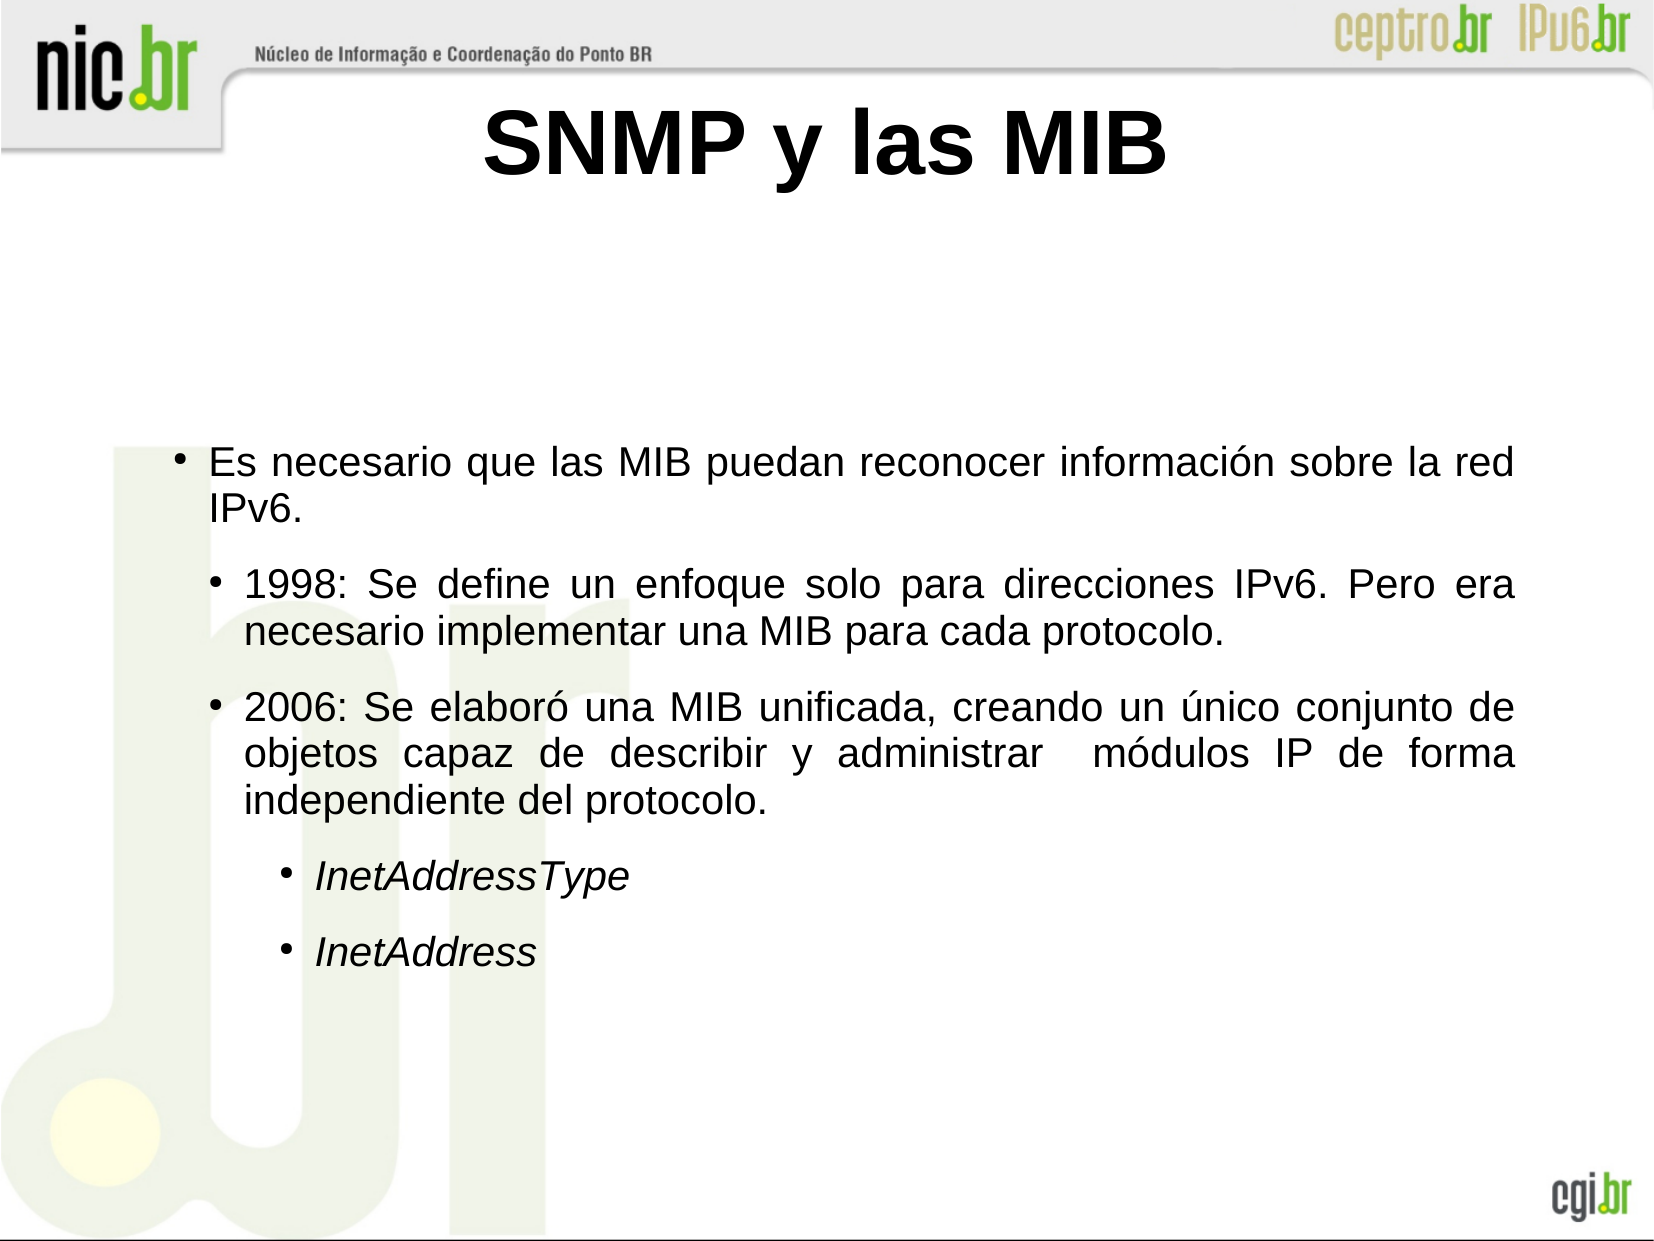

SNMP y las MIB
Es necesario que las MIB puedan reconocer información sobre la red IPv6.
1998: Se define un enfoque solo para direcciones IPv6. Pero era necesario implementar una MIB para cada protocolo.
2006: Se elaboró una MIB unificada, creando un único conjunto de objetos capaz de describir y administrar módulos IP de forma independiente del protocolo.
InetAddressType
InetAddress